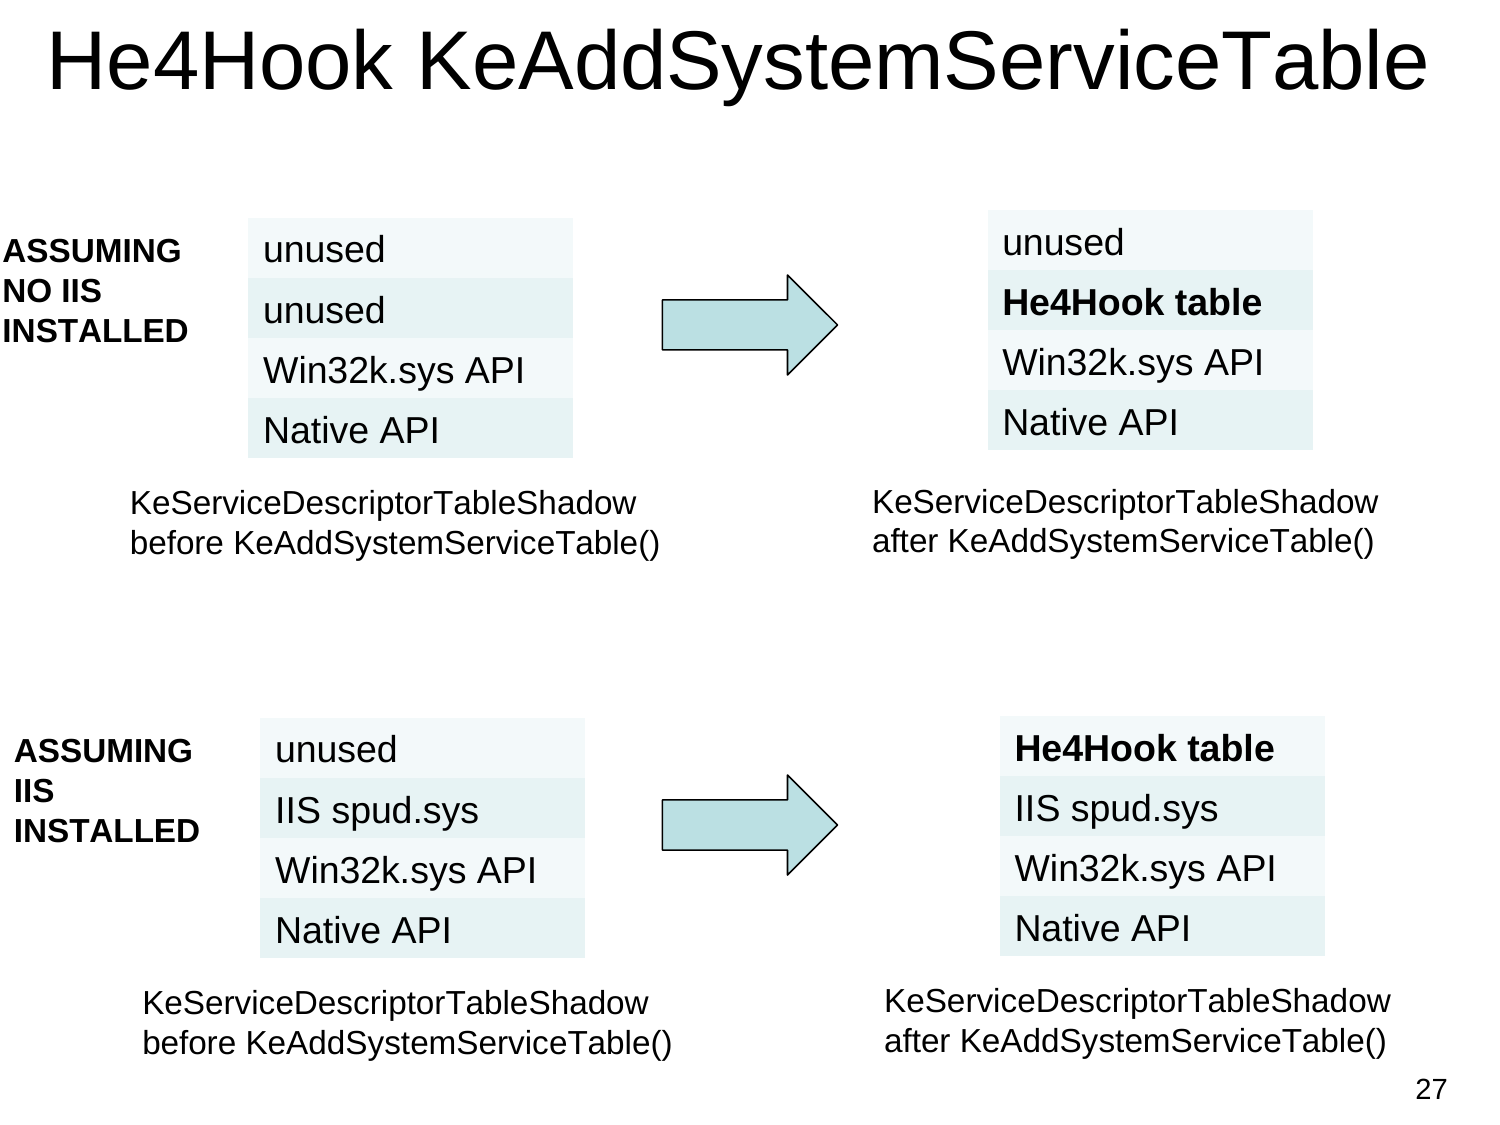

# He4Hook KeAddSystemServiceTable
| unused |
| --- |
| He4Hook table |
| Win32k.sys API |
| Native API |
| unused |
| --- |
| unused |
| Win32k.sys API |
| Native API |
ASSUMING NO IIS
INSTALLED
KeServiceDescriptorTableShadow
after KeAddSystemServiceTable()
KeServiceDescriptorTableShadow
before KeAddSystemServiceTable()
| He4Hook table |
| --- |
| IIS spud.sys |
| Win32k.sys API |
| Native API |
| unused |
| --- |
| IIS spud.sys |
| Win32k.sys API |
| Native API |
ASSUMING
IIS
INSTALLED
KeServiceDescriptorTableShadow
after KeAddSystemServiceTable()
KeServiceDescriptorTableShadow
before KeAddSystemServiceTable()